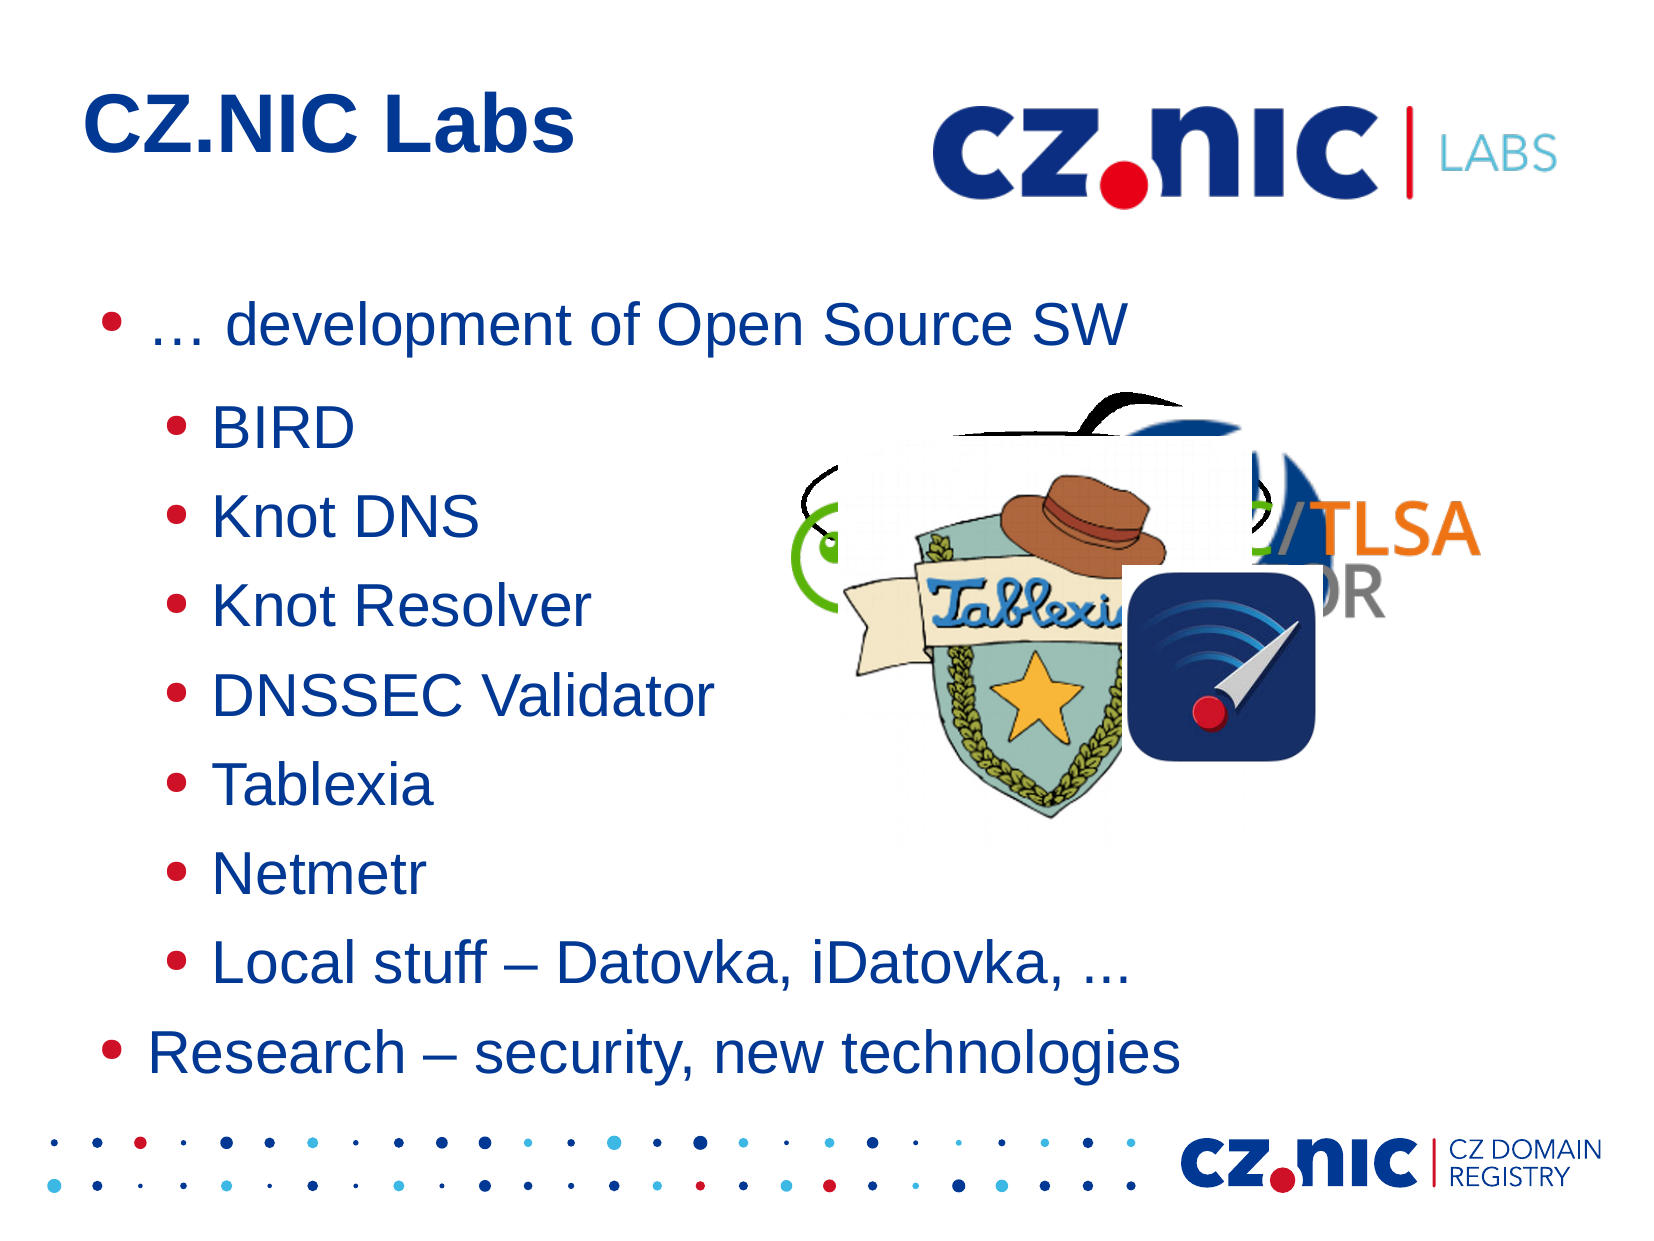

# CZ.NIC Labs
… development of Open Source SW
BIRD
Knot DNS
Knot Resolver
DNSSEC Validator
Tablexia
Netmetr
Local stuff – Datovka, iDatovka, ...
Research – security, new technologies